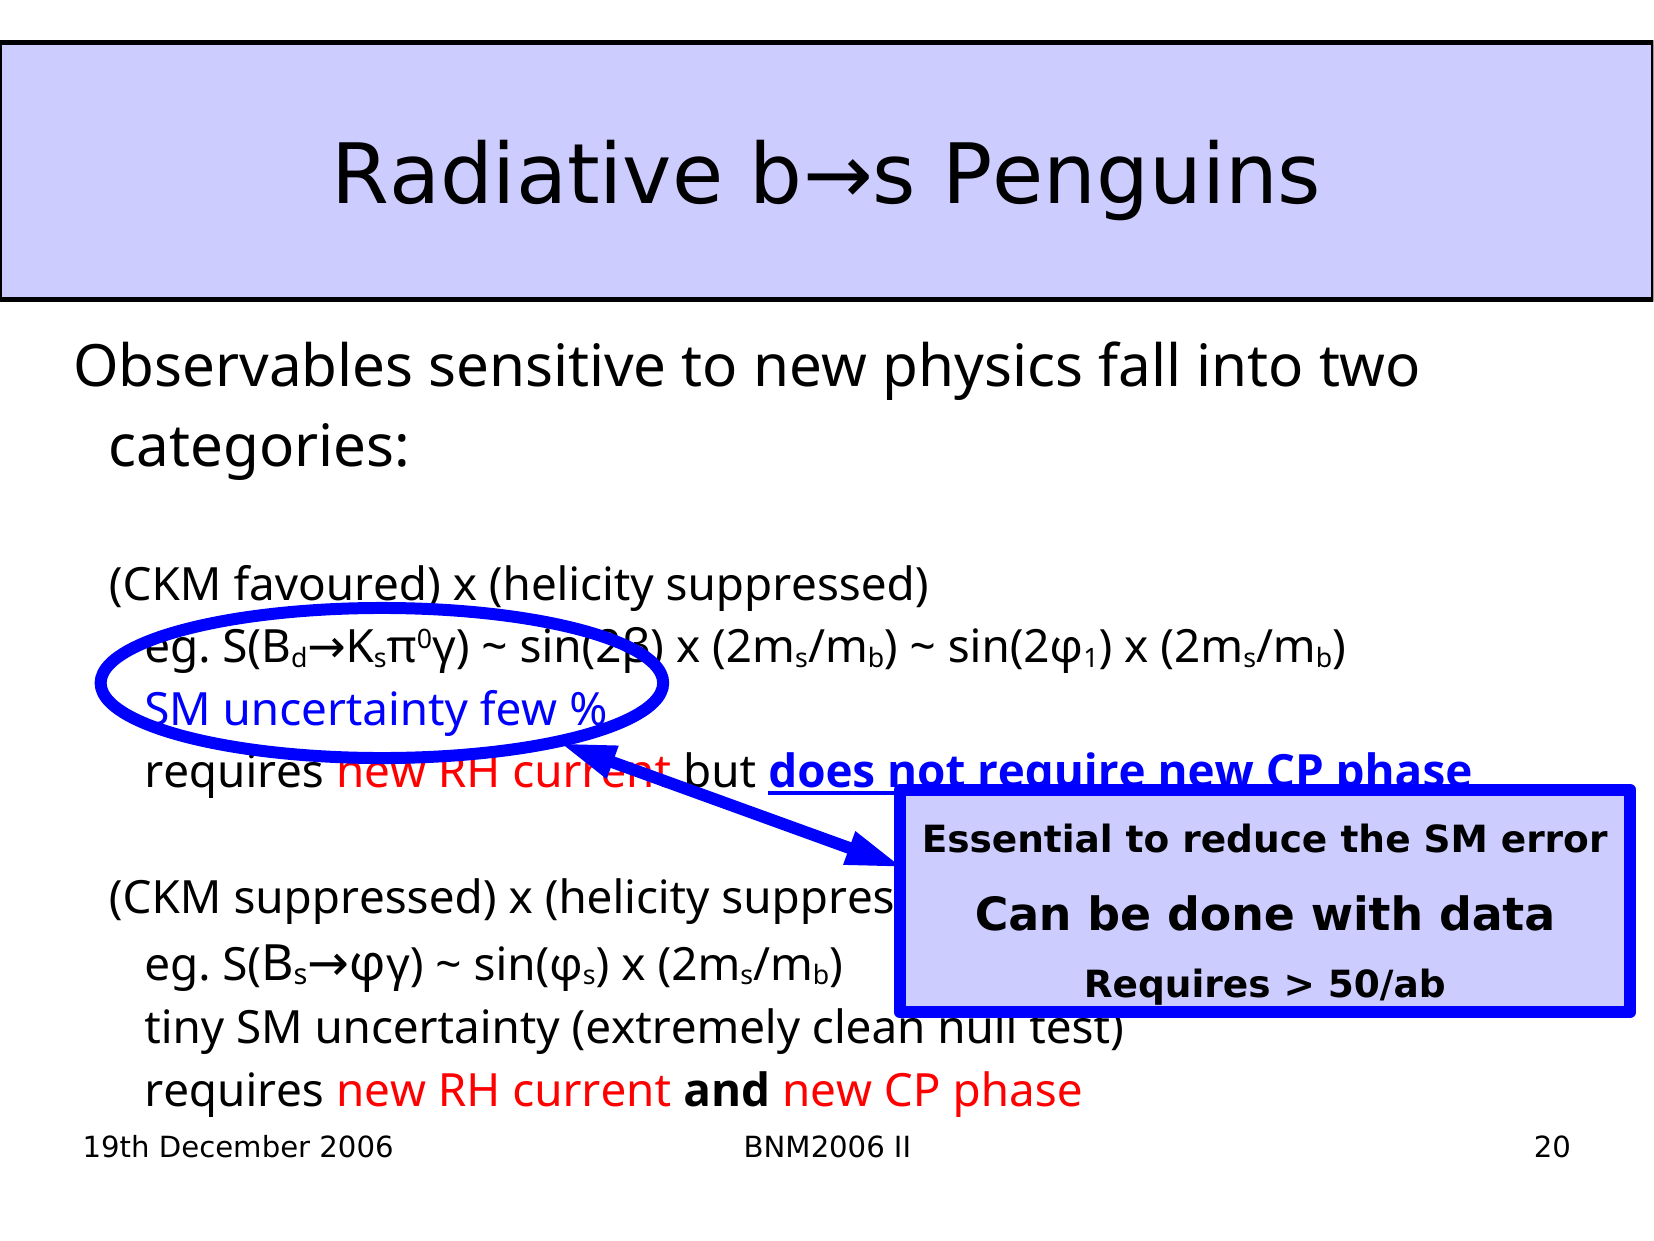

# Radiative b→s Penguins
Observables sensitive to new physics fall into two categories:
(CKM favoured) x (helicity suppressed)
eg. S(Bd→Ksπ0γ) ~ sin(2β) x (2ms/mb) ~ sin(2φ1) x (2ms/mb)
SM uncertainty few %
requires new RH current but does not require new CP phase
(CKM suppressed) x (helicity suppressed)
eg. S(Bs→φγ) ~ sin(φs) x (2ms/mb)
tiny SM uncertainty (extremely clean null test)
requires new RH current and new CP phase
Essential to reduce the SM error
Can be done with data
Requires > 50/ab
19th December 2006
BNM2006 II
20